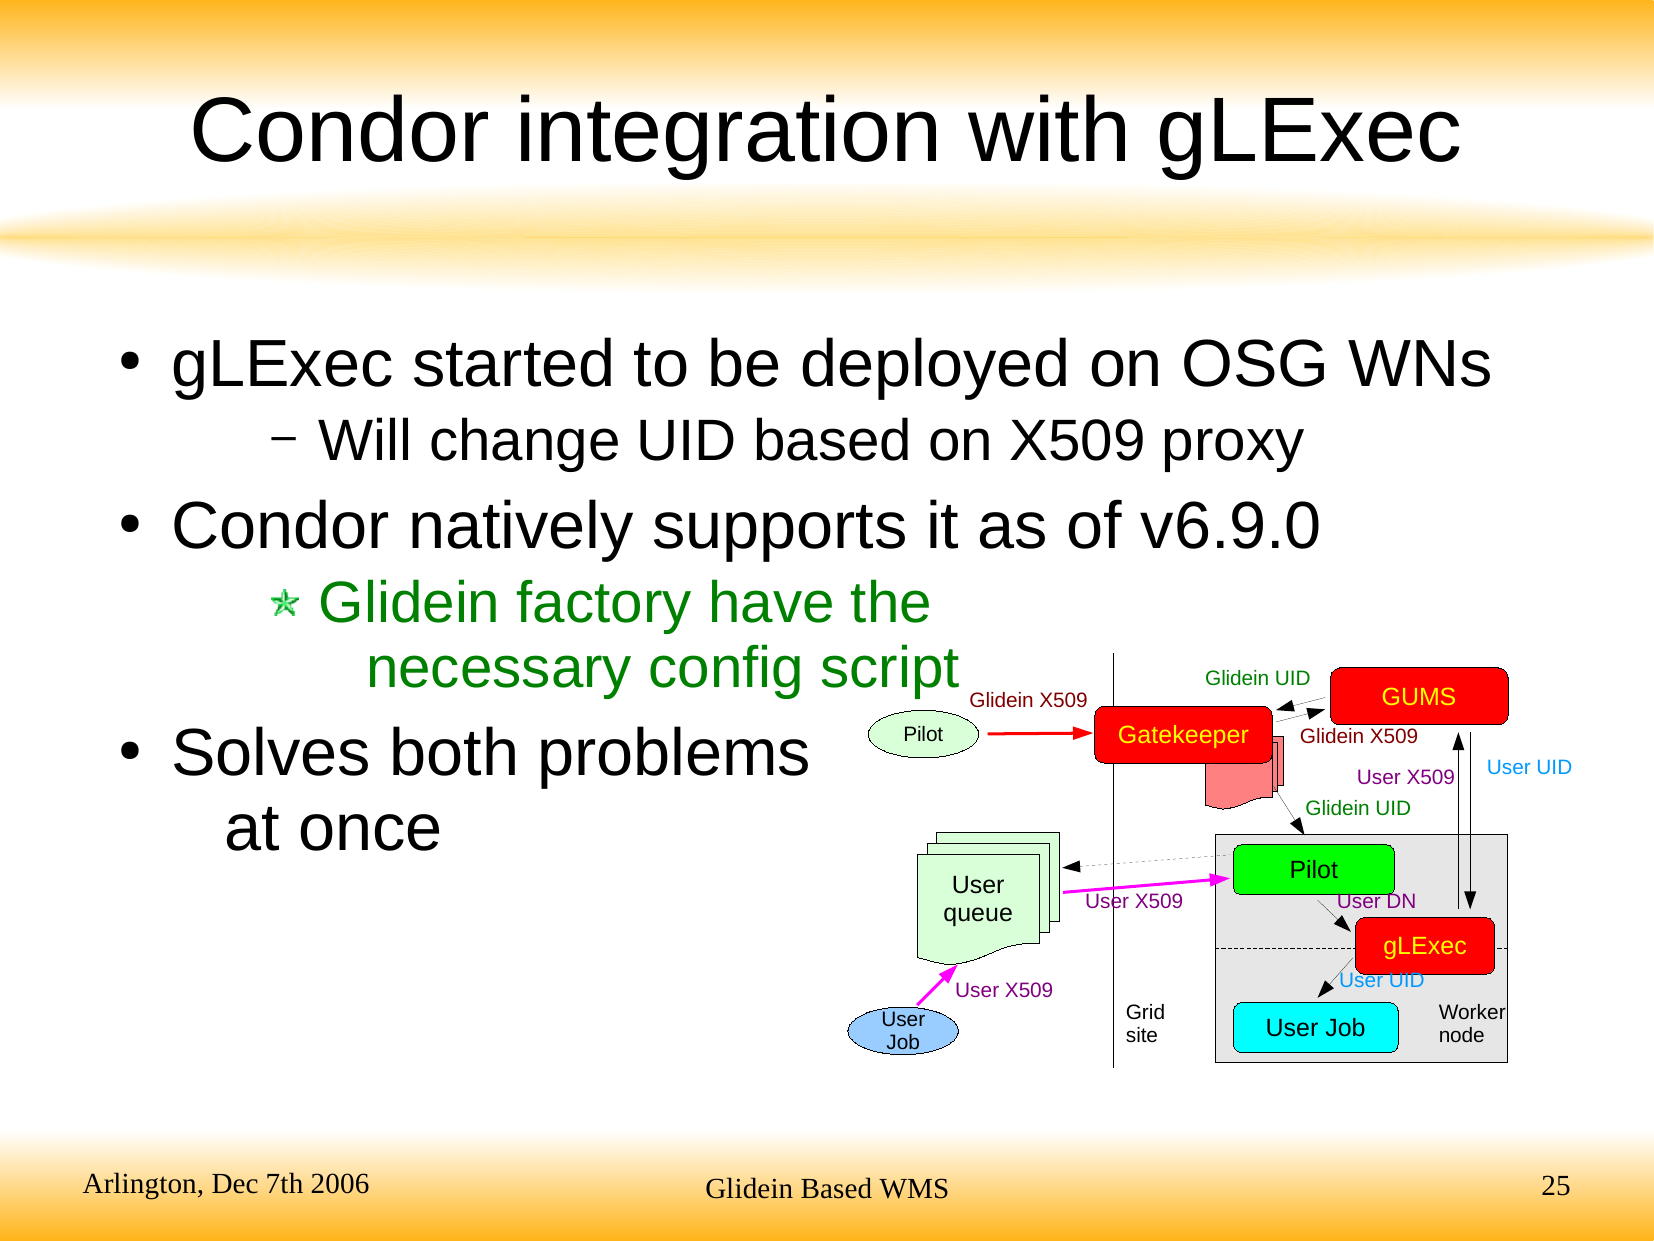

# Condor integration with gLExec
gLExec started to be deployed on OSG WNs
Will change UID based on X509 proxy
Condor natively supports it as of v6.9.0
Glidein factory have the
necessary config script
Solves both problems
at once
Glidein UID
GUMS
Glidein X509
Gatekeeper
Pilot
Glidein X509
User UID
User X509
Glidein UID
User
queue
Pilot
User DN
User X509
gLExec
User UID
User X509
Worker
node
Grid
site
User Job
User Job
Arlington, Dec 7th 2006
25
Glidein Based WMS